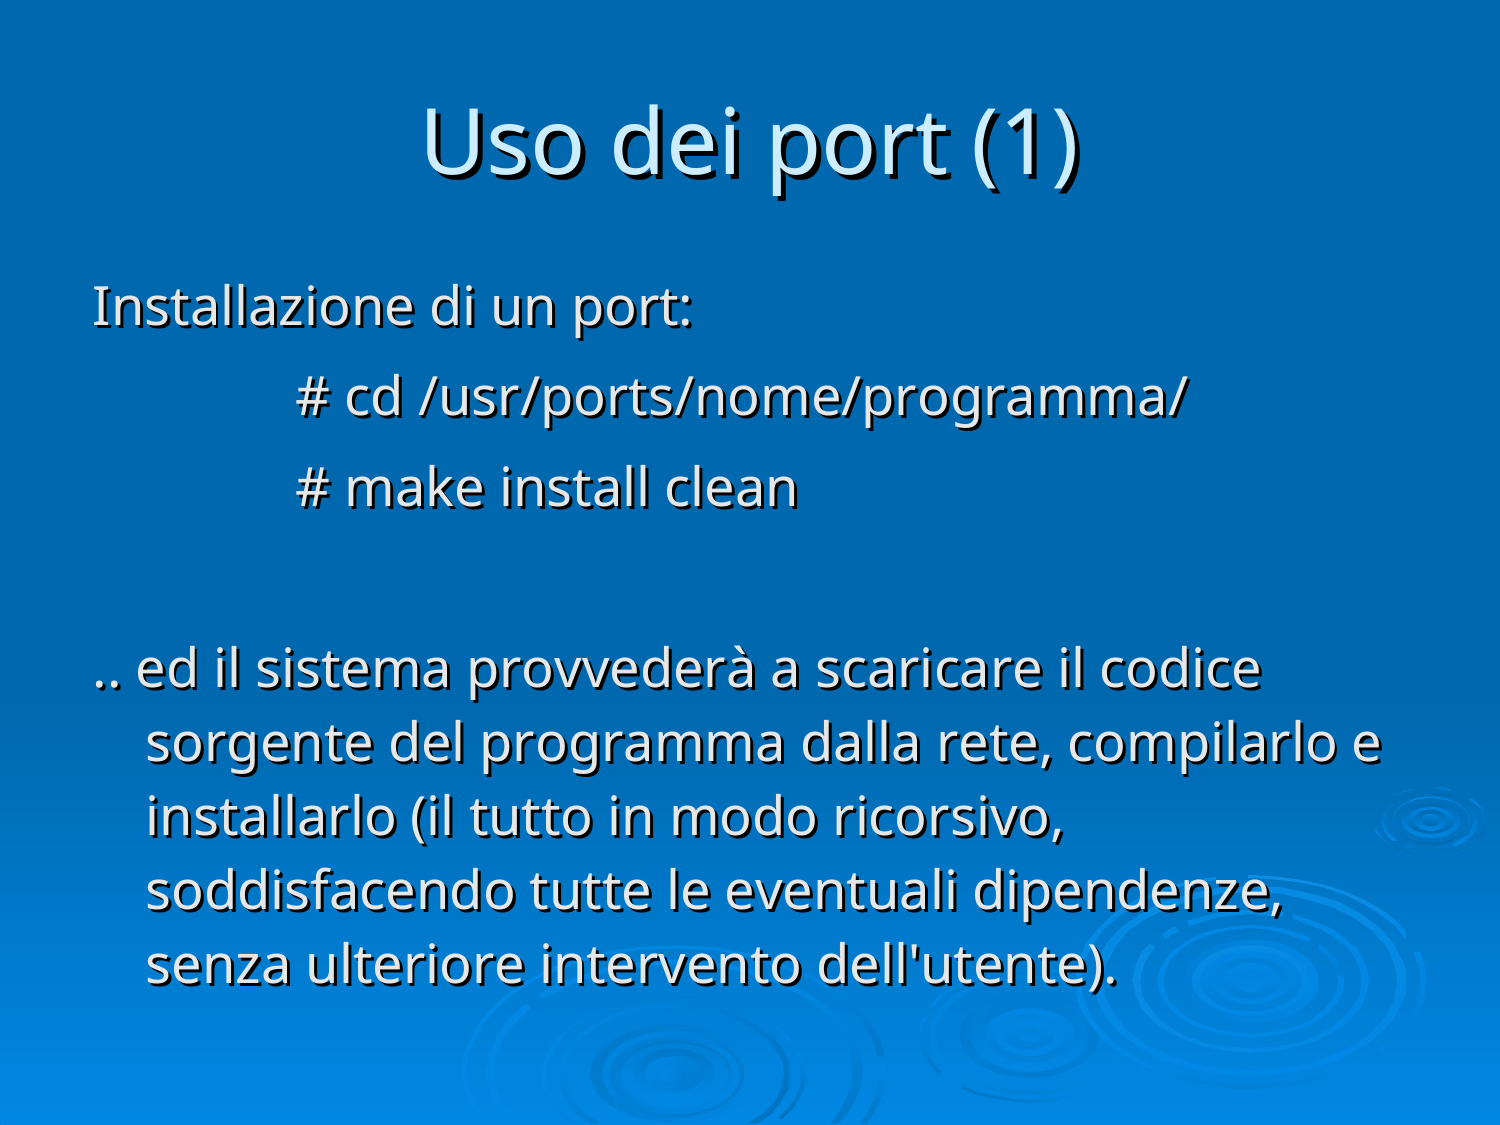

# Uso dei port (1)
Installazione di un port:
		# cd /usr/ports/nome/programma/
		# make install clean
.. ed il sistema provvederà a scaricare il codice sorgente del programma dalla rete, compilarlo e installarlo (il tutto in modo ricorsivo, soddisfacendo tutte le eventuali dipendenze, senza ulteriore intervento dell'utente).